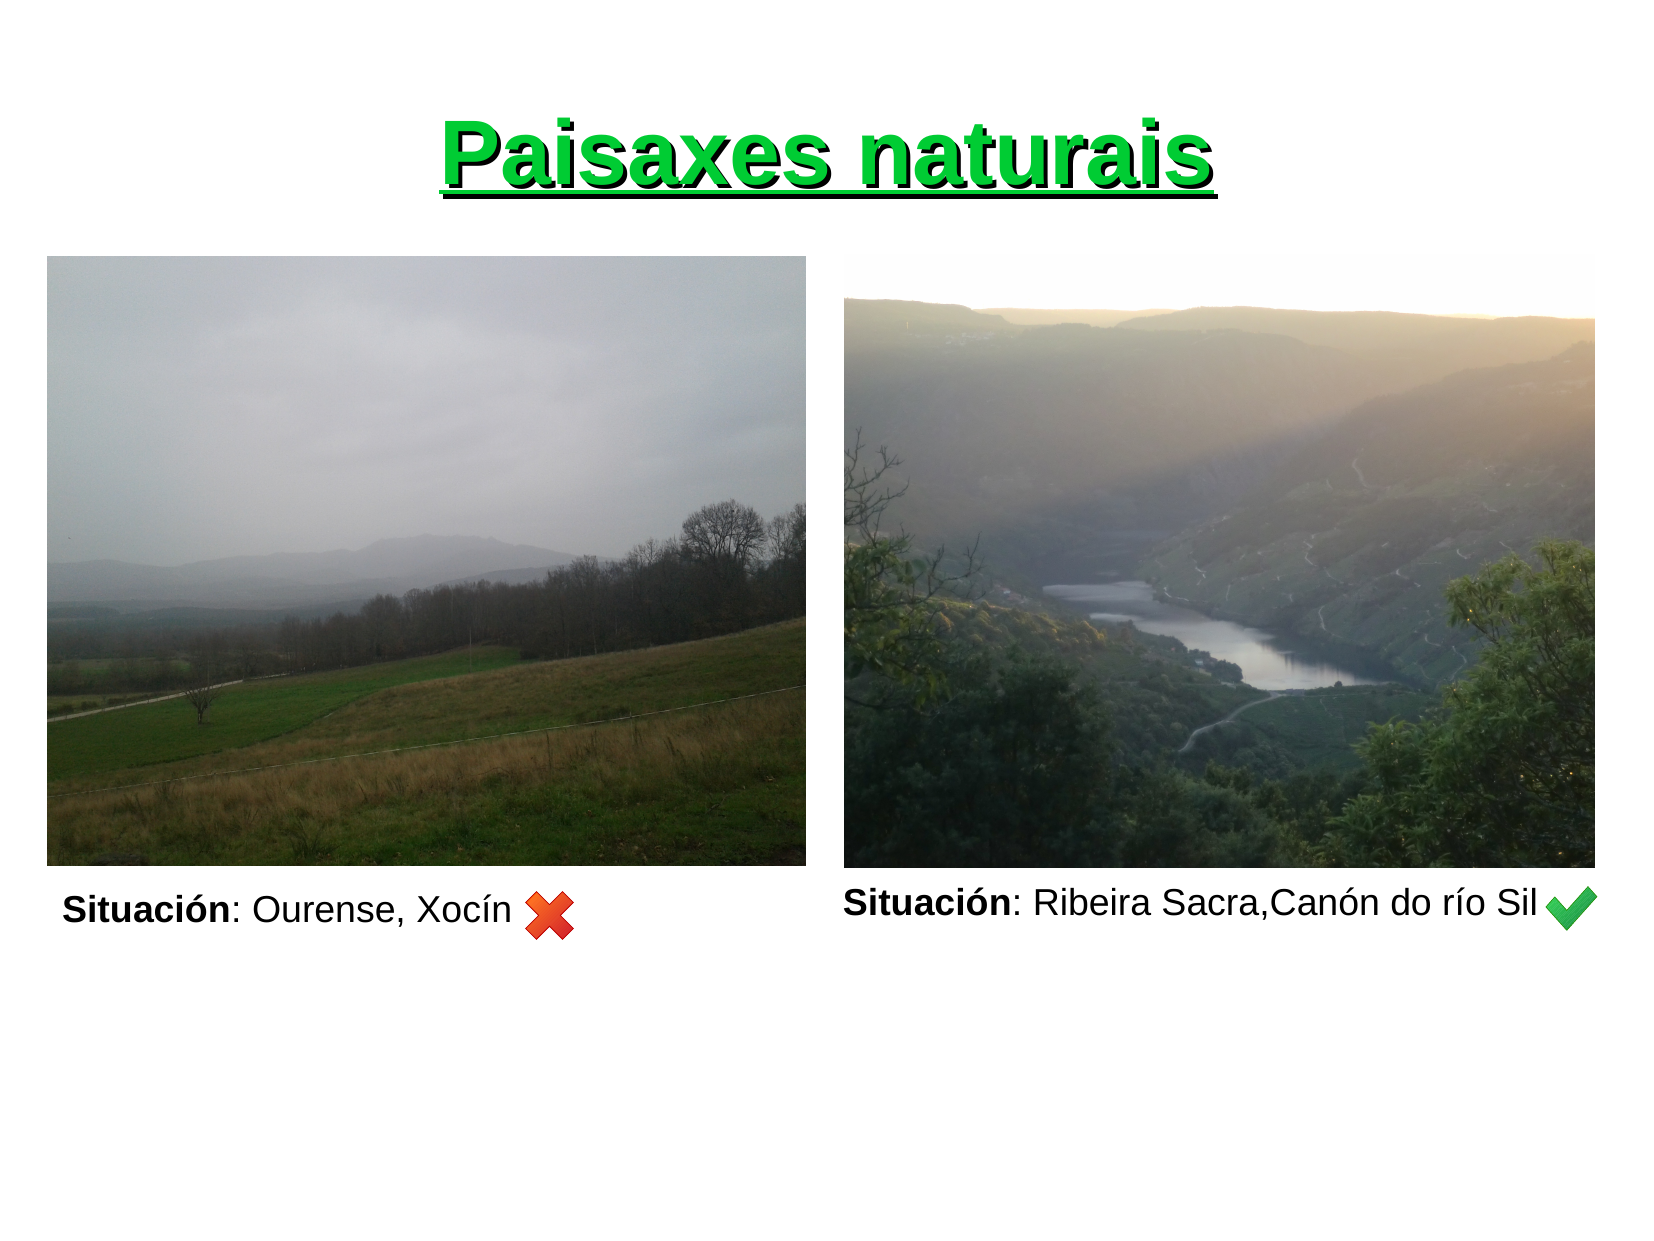

# Paisaxes naturais
Situación: Ribeira Sacra,Canón do río Sil
Situación: Ourense, Xocín